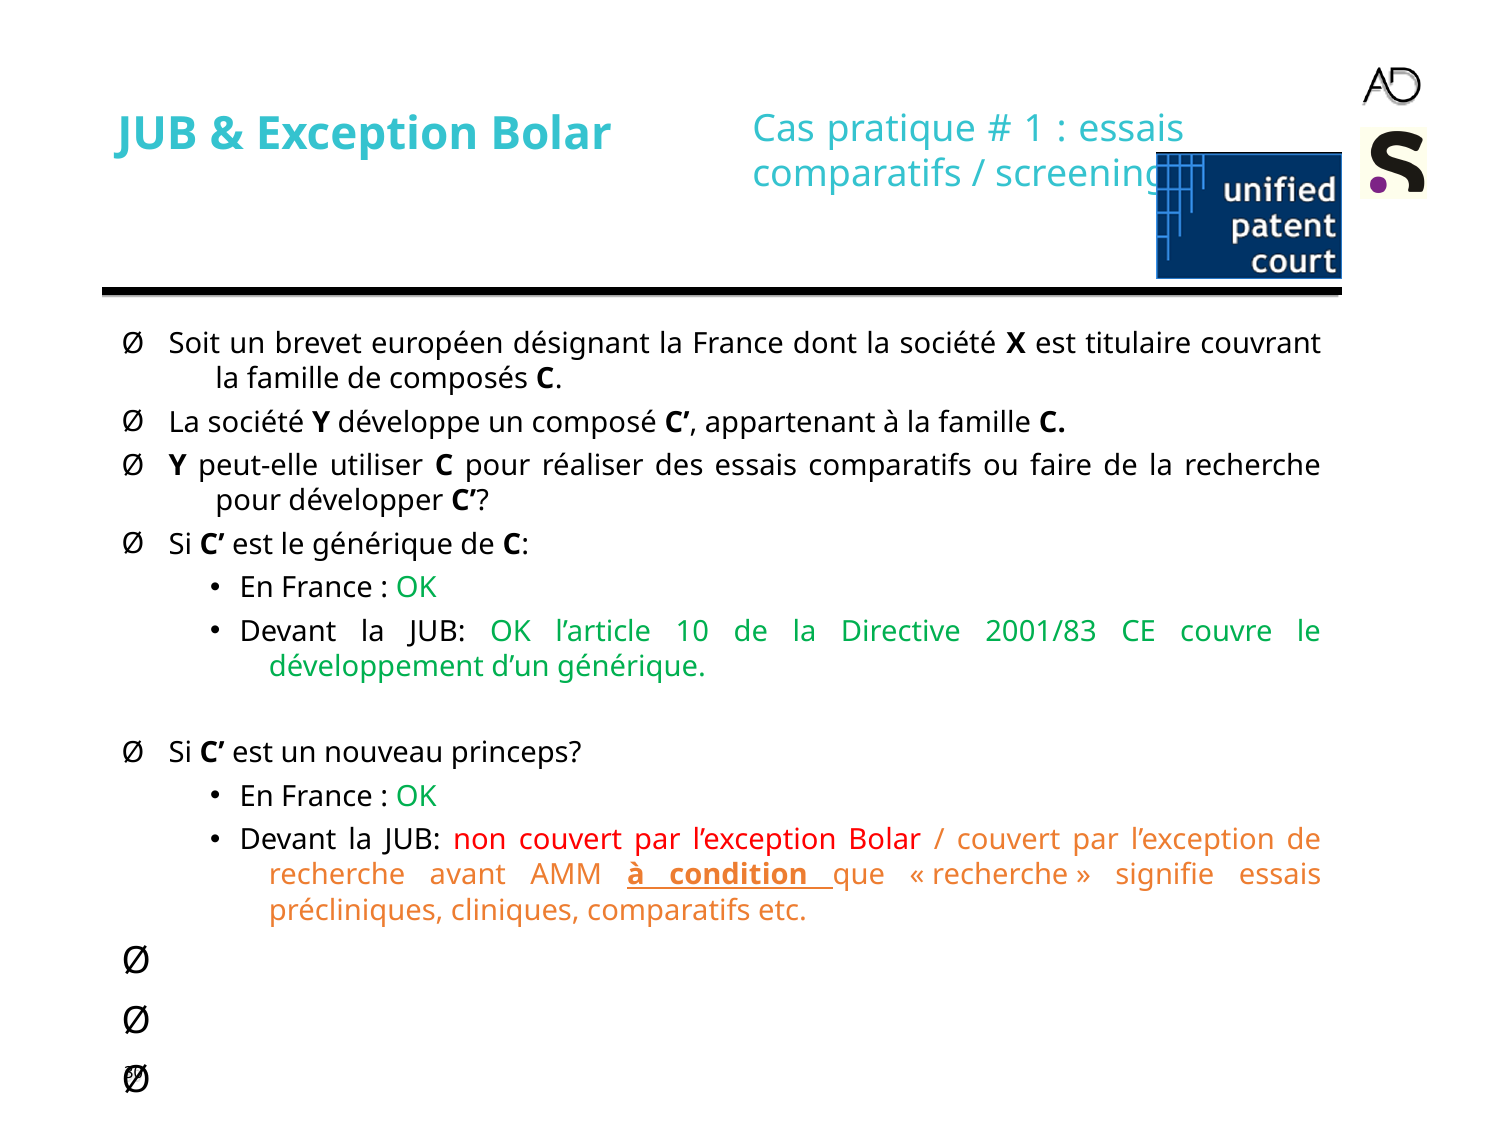

# JUB & Exception Bolar
Cas pratique # 1 : essais comparatifs / screening
Soit un brevet européen désignant la France dont la société X est titulaire couvrant la famille de composés C.
La société Y développe un composé C’, appartenant à la famille C.
Y peut-elle utiliser C pour réaliser des essais comparatifs ou faire de la recherche pour développer C’?
Si C’ est le générique de C:
En France : OK
Devant la JUB: OK l’article 10 de la Directive 2001/83 CE couvre le développement d’un générique.
Si C’ est un nouveau princeps?
En France : OK
Devant la JUB: non couvert par l’exception Bolar / couvert par l’exception de recherche avant AMM à condition que « recherche » signifie essais précliniques, cliniques, comparatifs etc.